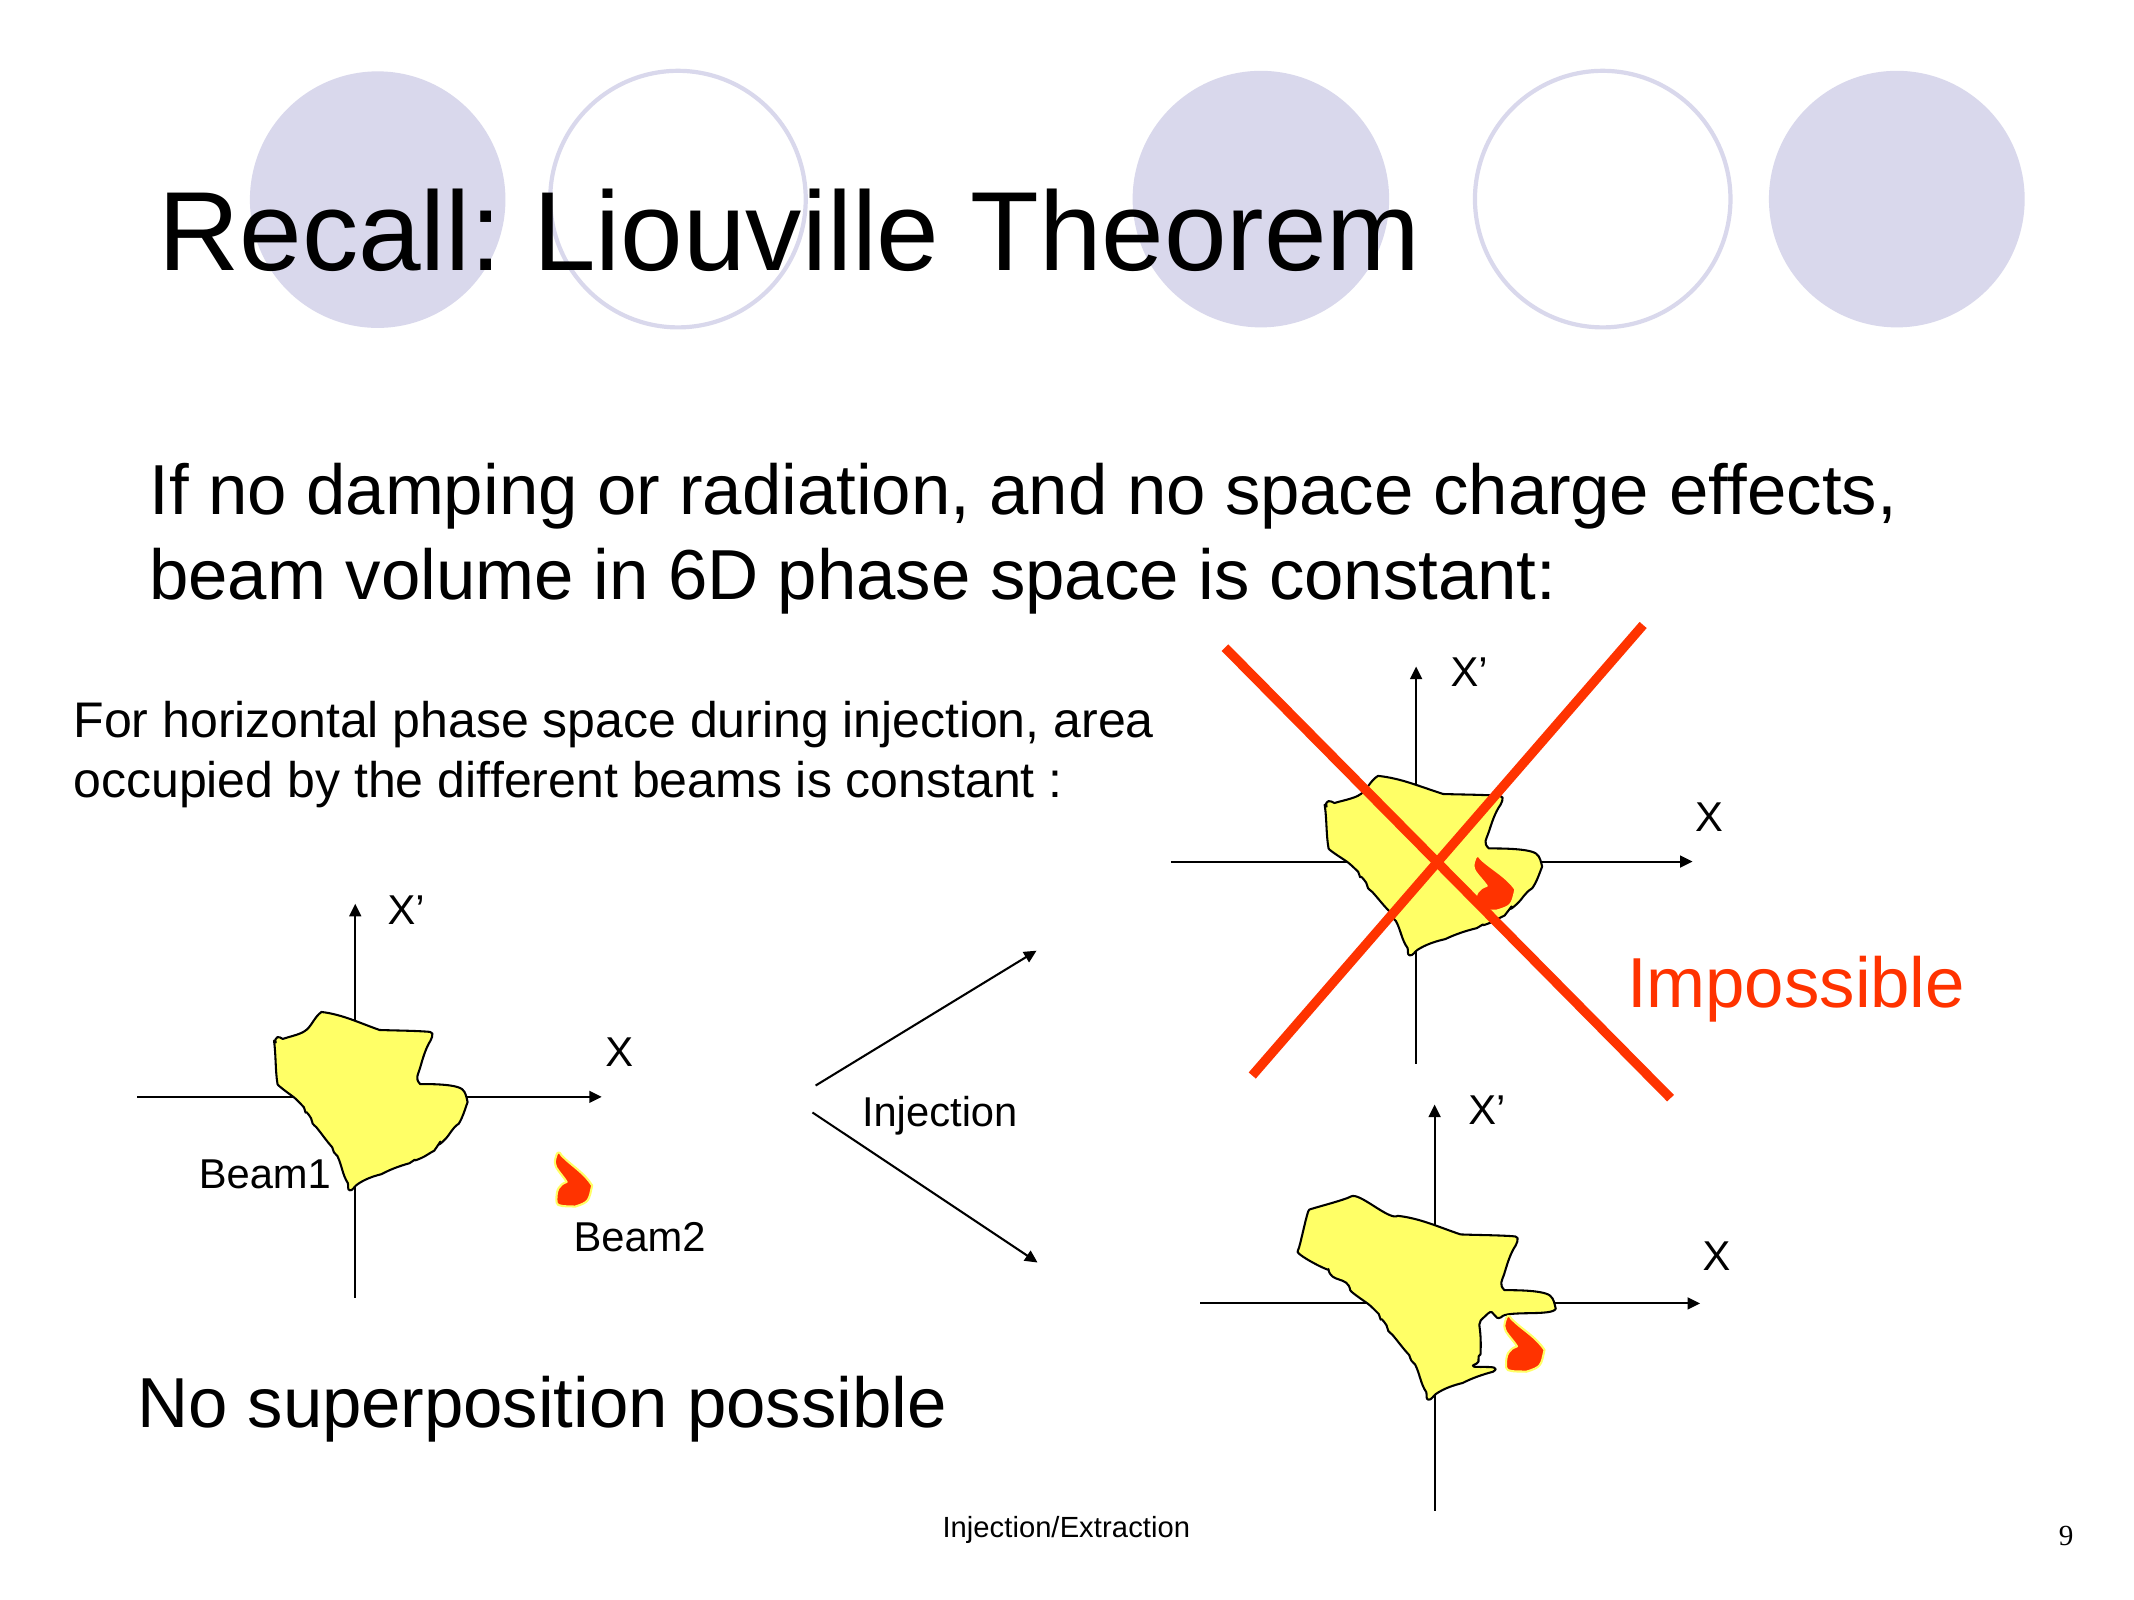

Recall: Liouville Theorem
If no damping or radiation, and no space charge effects, beam volume in 6D phase space is constant:
Impossible
X’
X
For horizontal phase space during injection, area occupied by the different beams is constant :
X’
X
Beam1
Beam2
X’
X
Injection
No superposition possible
9